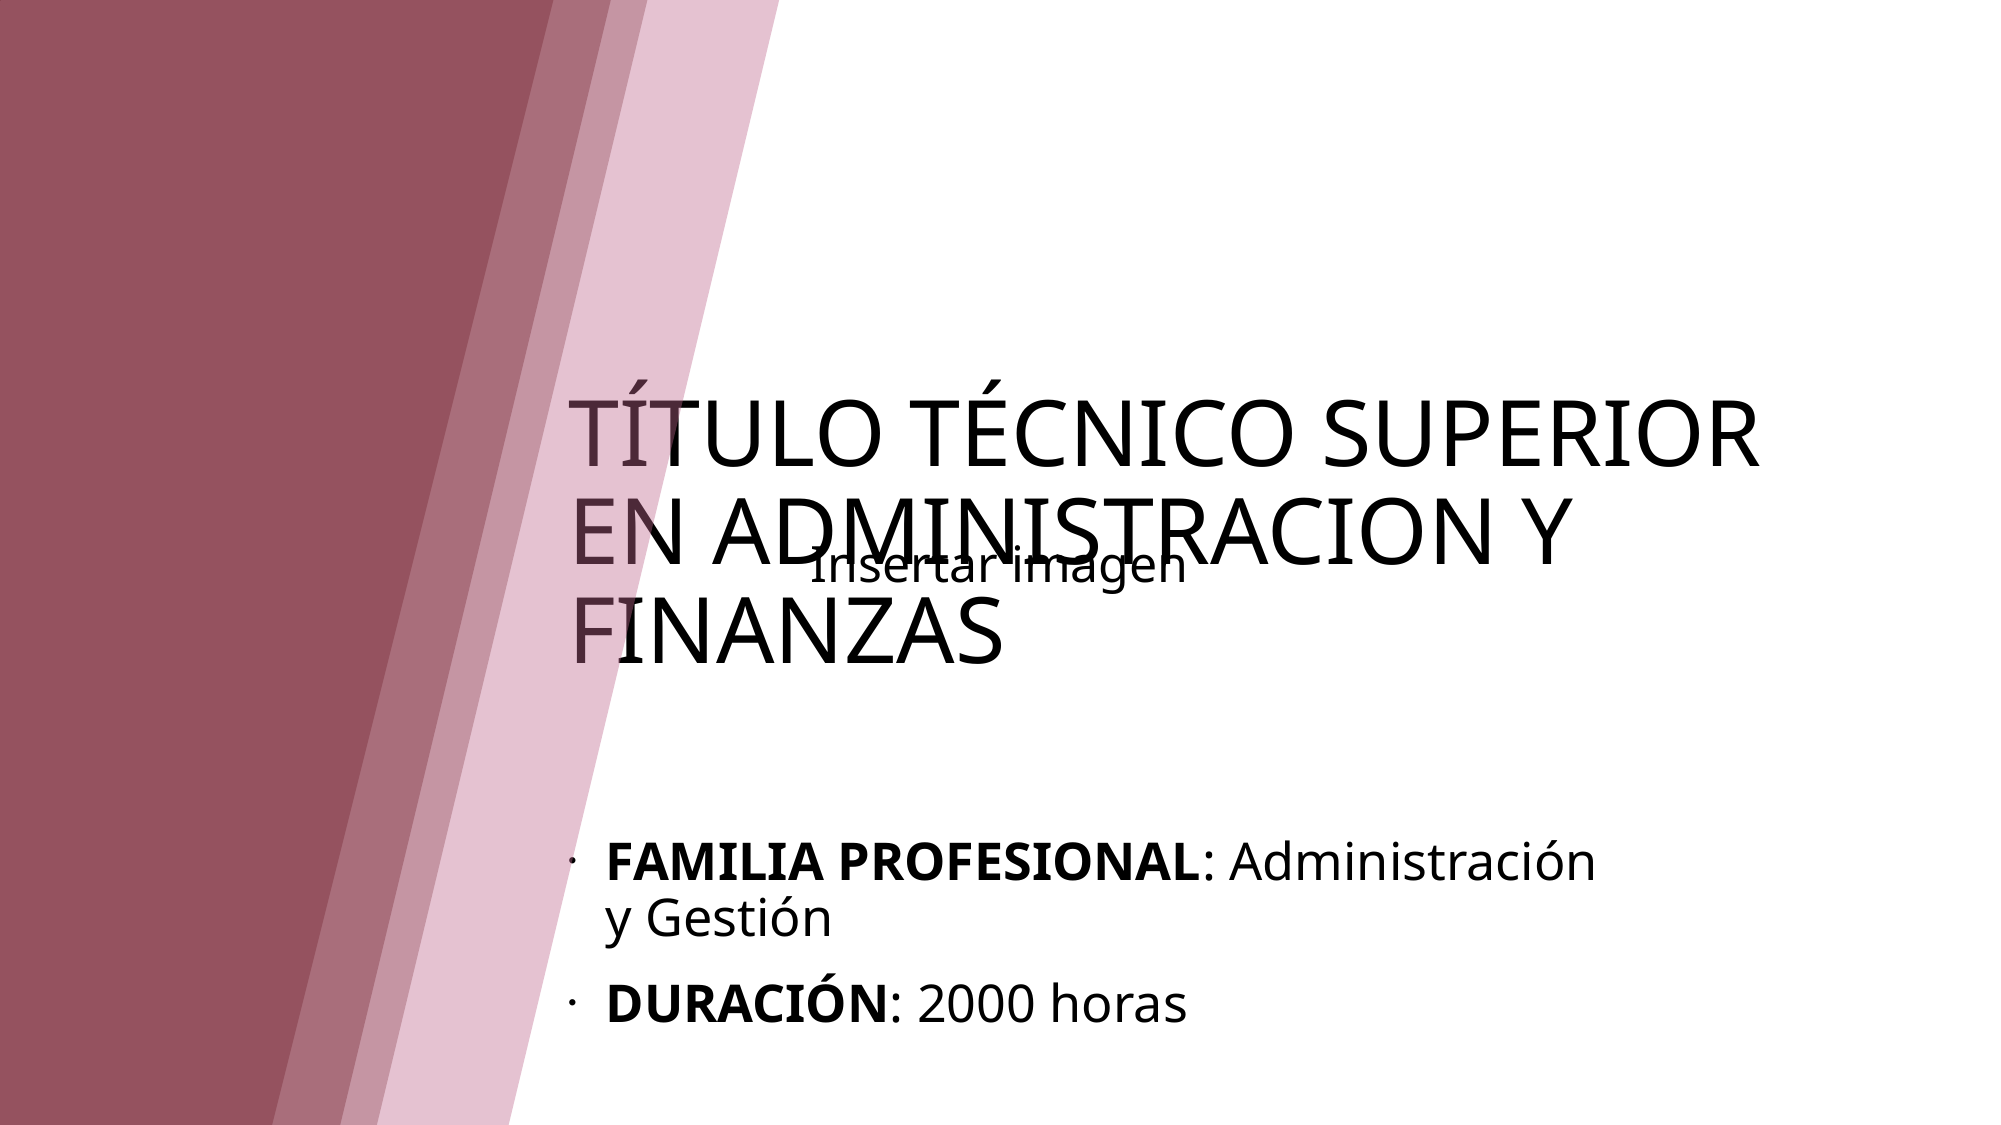

# TÍTULO TÉCNICO SUPERIOR EN ADMINISTRACION Y FINANZAS
FAMILIA PROFESIONAL: Administración y Gestión
DURACIÓN: 2000 horas